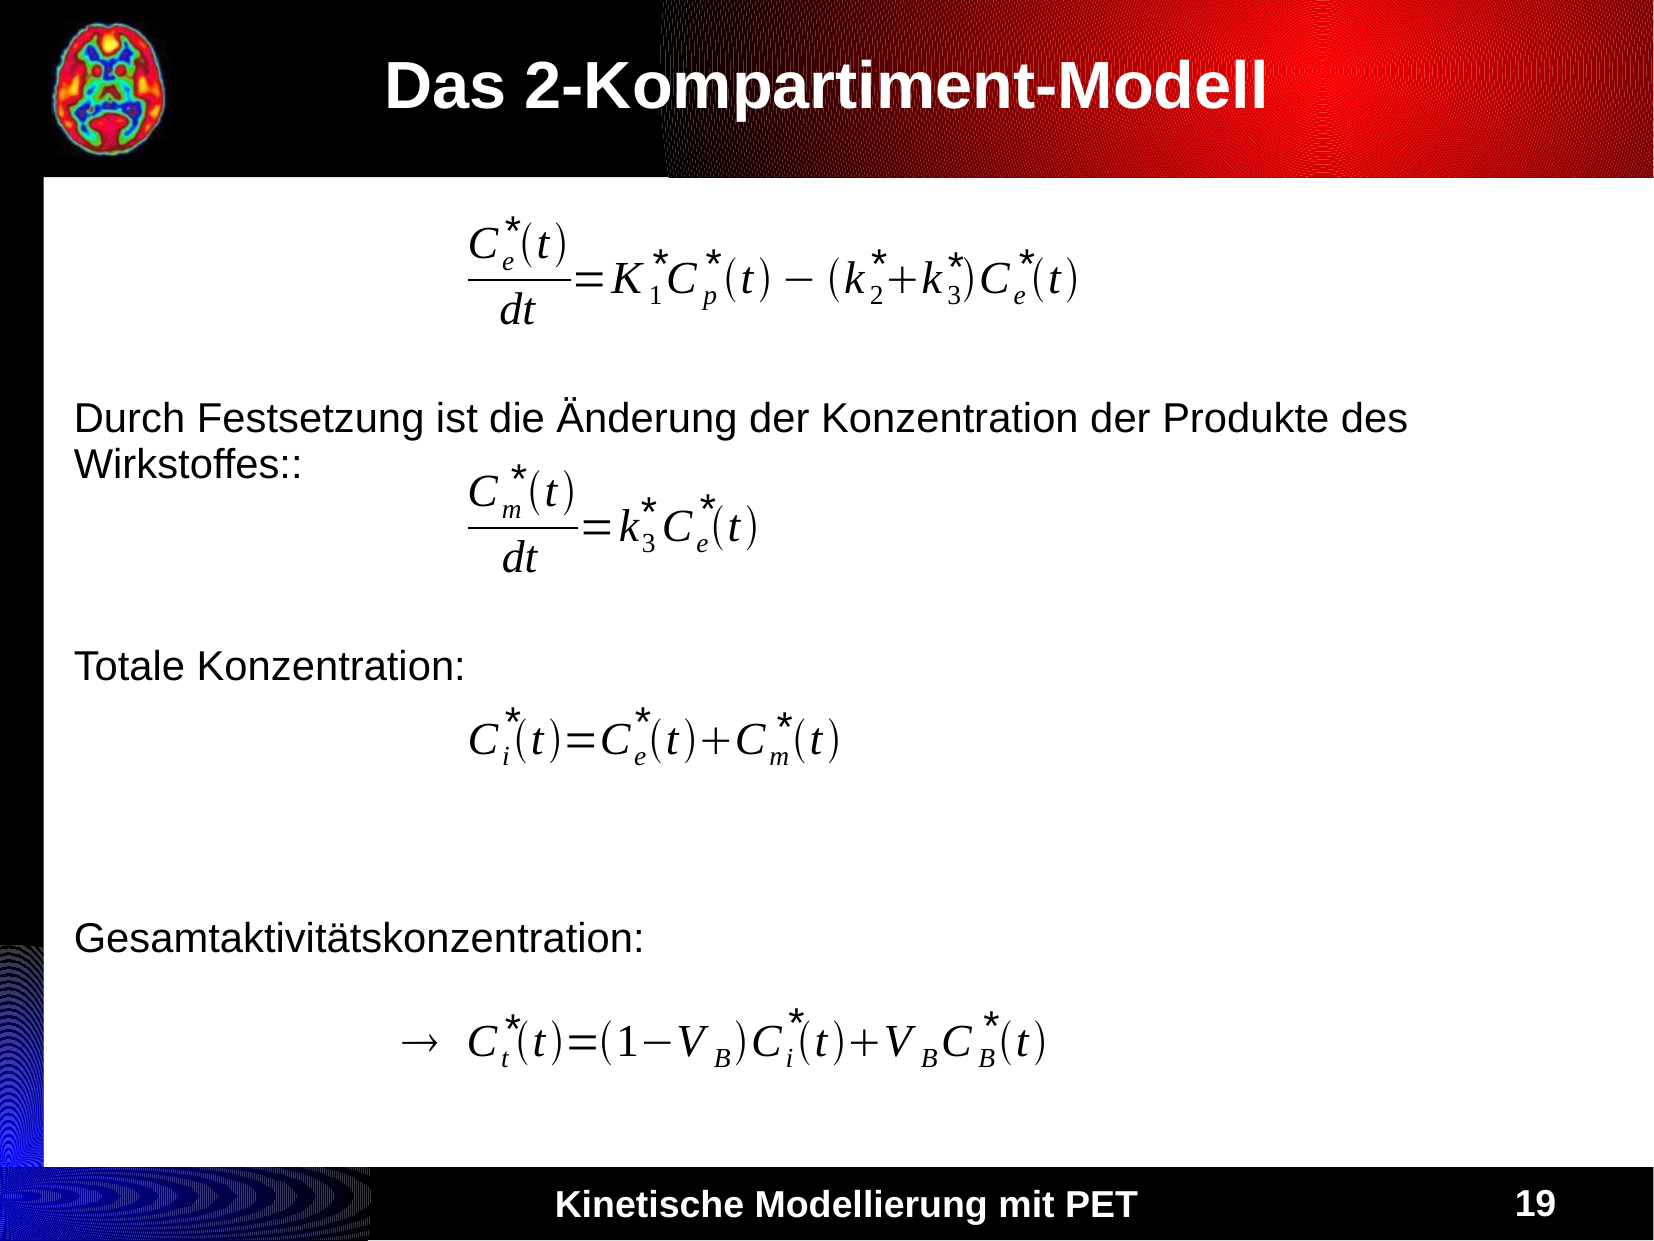

# Das 2-Kompartiment-Modell
*
*
*
*
*
*
Durch Festsetzung ist die Änderung der Konzentration der Produkte des Wirkstoffes::
*
*
*
Totale Konzentration:
*
*
*
Gesamtaktivitätskonzentration:
*
*
*
Kinetische Modellierung mit PET